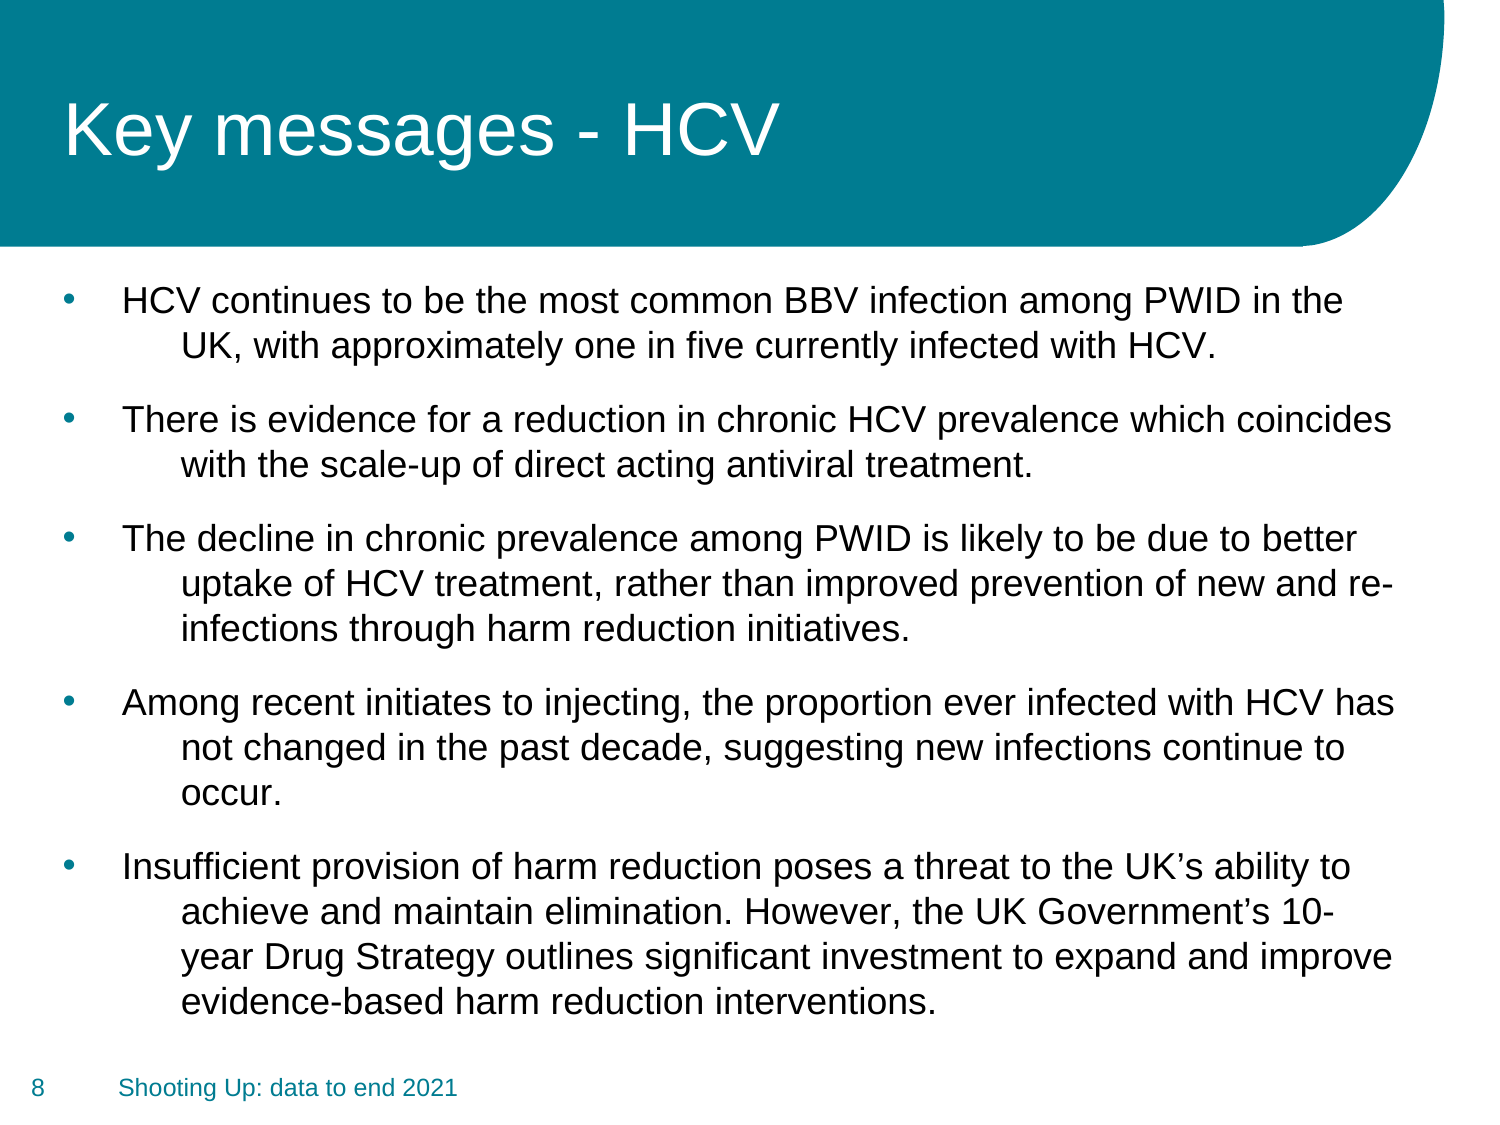

# Key messages - HCV
HCV continues to be the most common BBV infection among PWID in the UK, with approximately one in five currently infected with HCV.
There is evidence for a reduction in chronic HCV prevalence which coincides with the scale-up of direct acting antiviral treatment.
The decline in chronic prevalence among PWID is likely to be due to better uptake of HCV treatment, rather than improved prevention of new and re-infections through harm reduction initiatives.
Among recent initiates to injecting, the proportion ever infected with HCV has not changed in the past decade, suggesting new infections continue to occur.
Insufficient provision of harm reduction poses a threat to the UK’s ability to achieve and maintain elimination. However, the UK Government’s 10-year Drug Strategy outlines significant investment to expand and improve evidence-based harm reduction interventions.
7
Shooting Up: data to end 2021